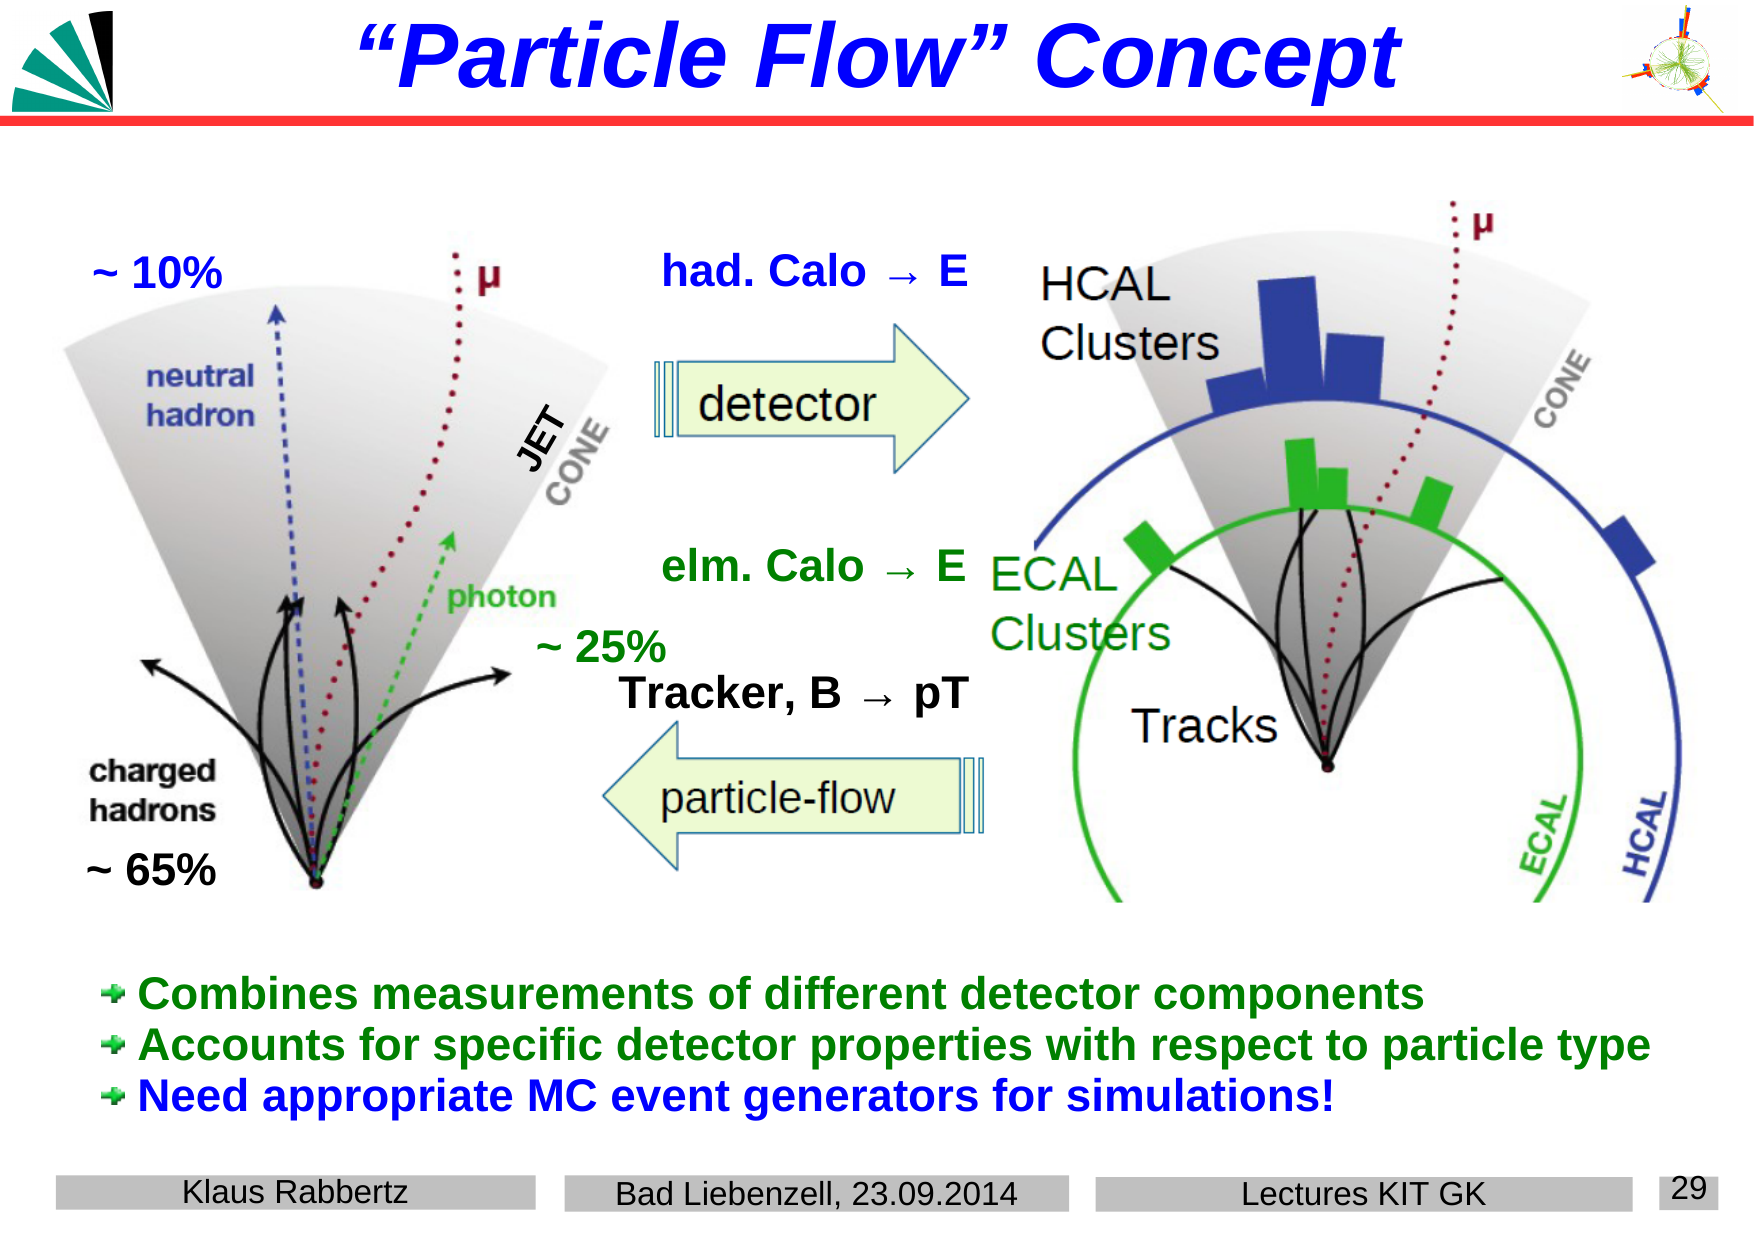

# “Particle Flow” Concept
had. Calo → E
~ 10%
JET
elm. Calo → E
~ 25%
Tracker, B → pT
~ 65%
 Combines measurements of different detector components
 Accounts for specific detector properties with respect to particle type
 Need appropriate MC event generators for simulations!